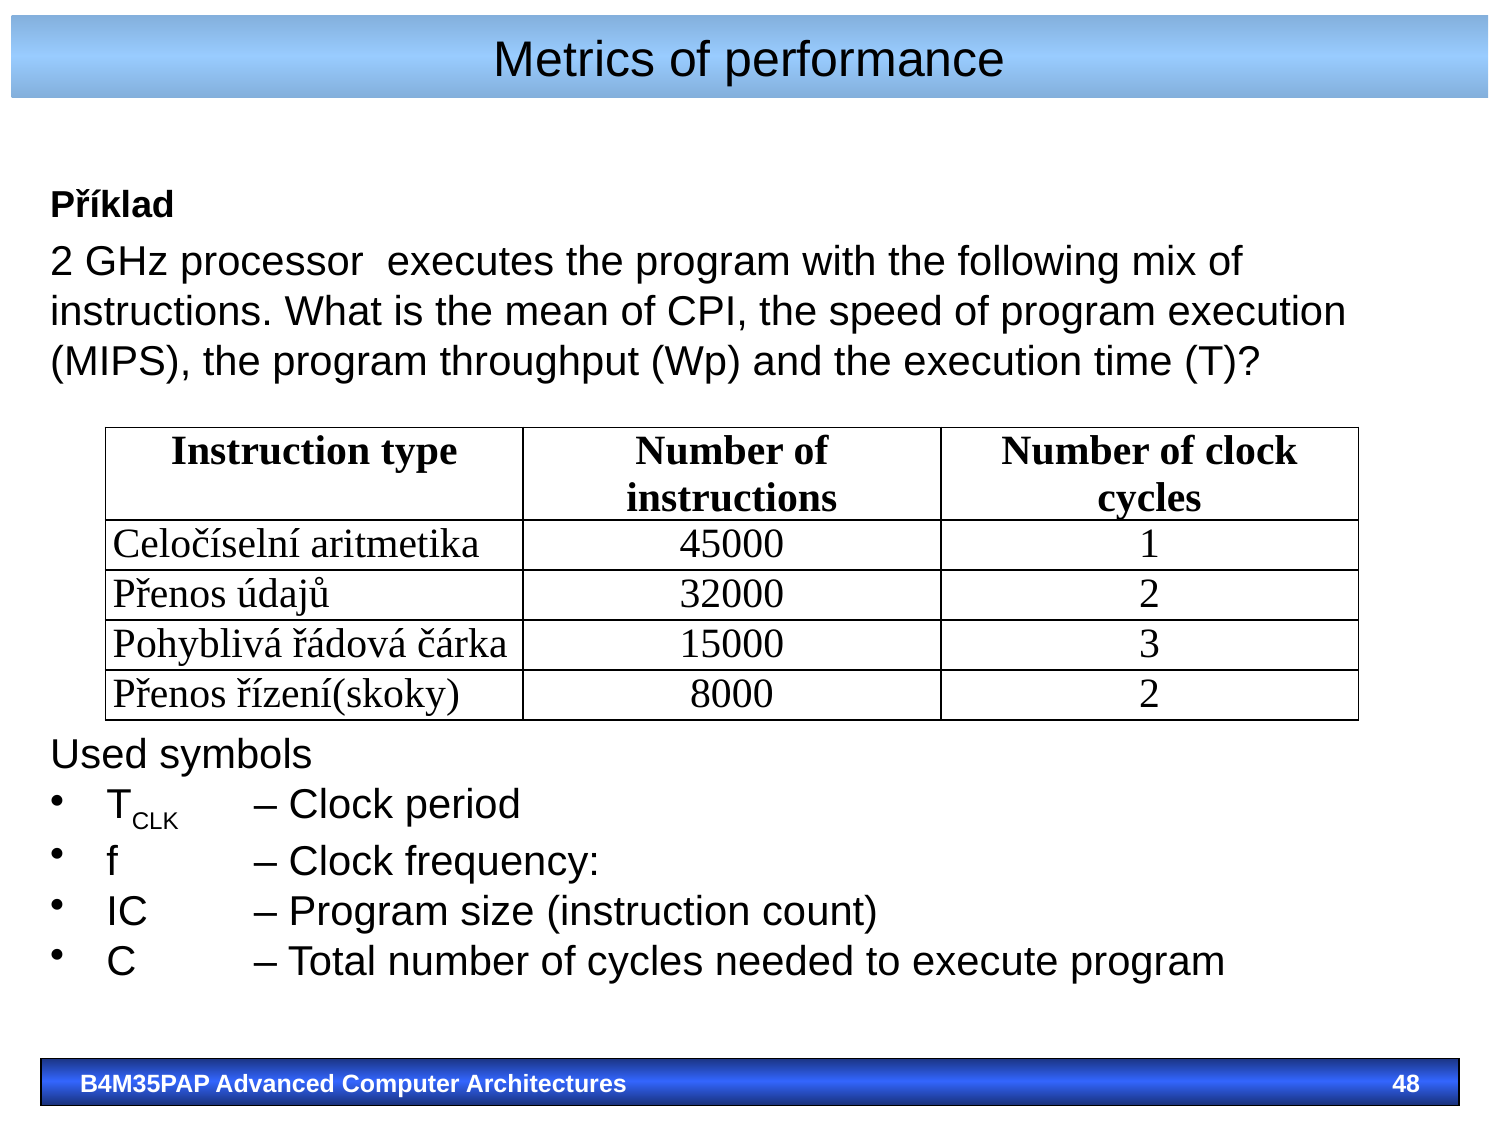

# Metrics of performance
Příklad
2 GHz processor executes the program with the following mix of instructions. What is the mean of CPI, the speed of program execution (MIPS), the program throughput (Wp) and the execution time (T)?
| Instruction type | Number of instructions | Number of clock cycles |
| --- | --- | --- |
| Celočíselní aritmetika | 45000 | 1 |
| Přenos údajů | 32000 | 2 |
| Pohyblivá řádová čárka | 15000 | 3 |
| Přenos řízení(skoky) | 8000 | 2 |
Used symbols
TCLK		– Clock period
f		– Clock frequency:
IC		– Program size (instruction count)
C		– Total number of cycles needed to execute program